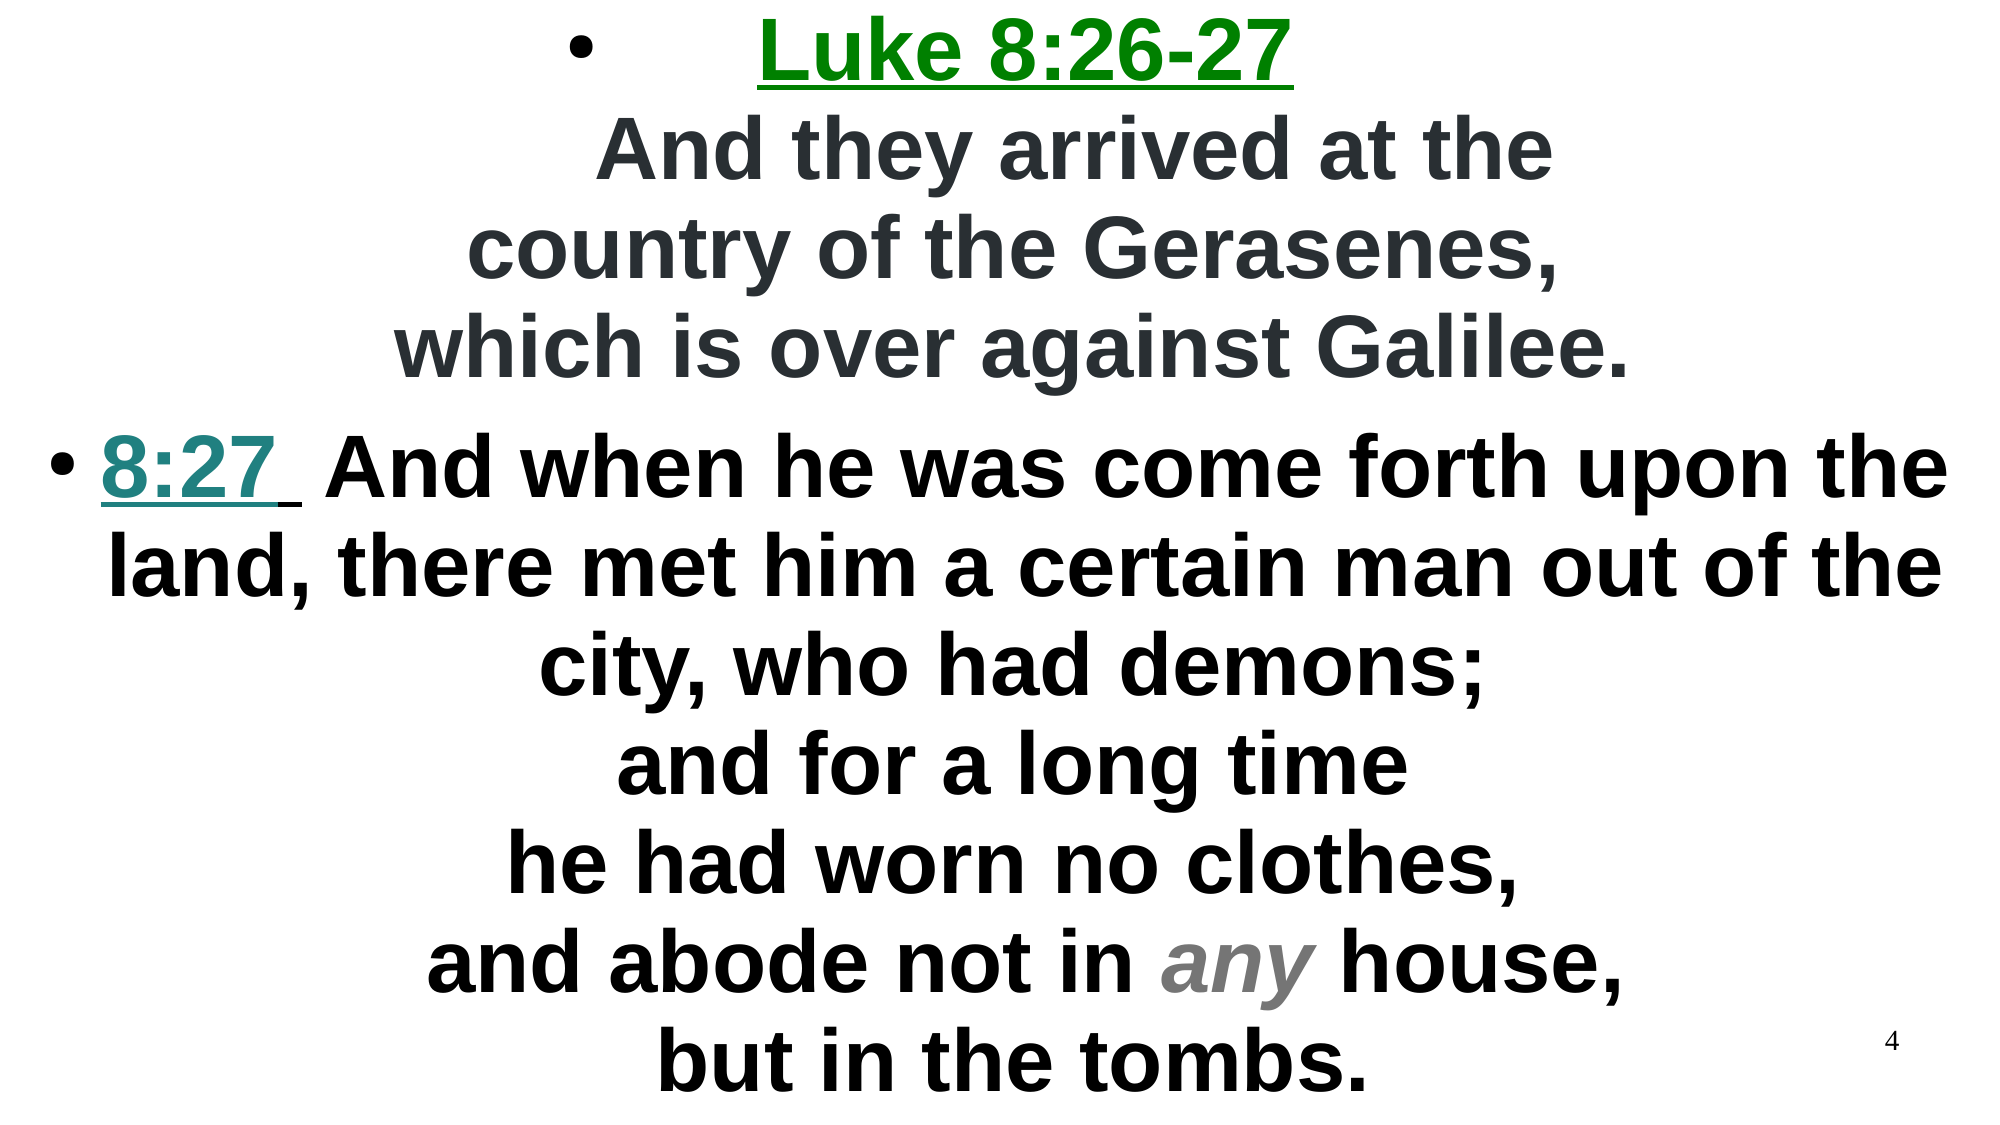

# Luke 8:26-27 And they arrived at the country of the Gerasenes, which is over against Galilee.
8:27  And when he was come forth upon the land, there met him a certain man out of the city, who had demons;
and for a long time
he had worn no clothes,
and abode not in any house,
but in the tombs.
4